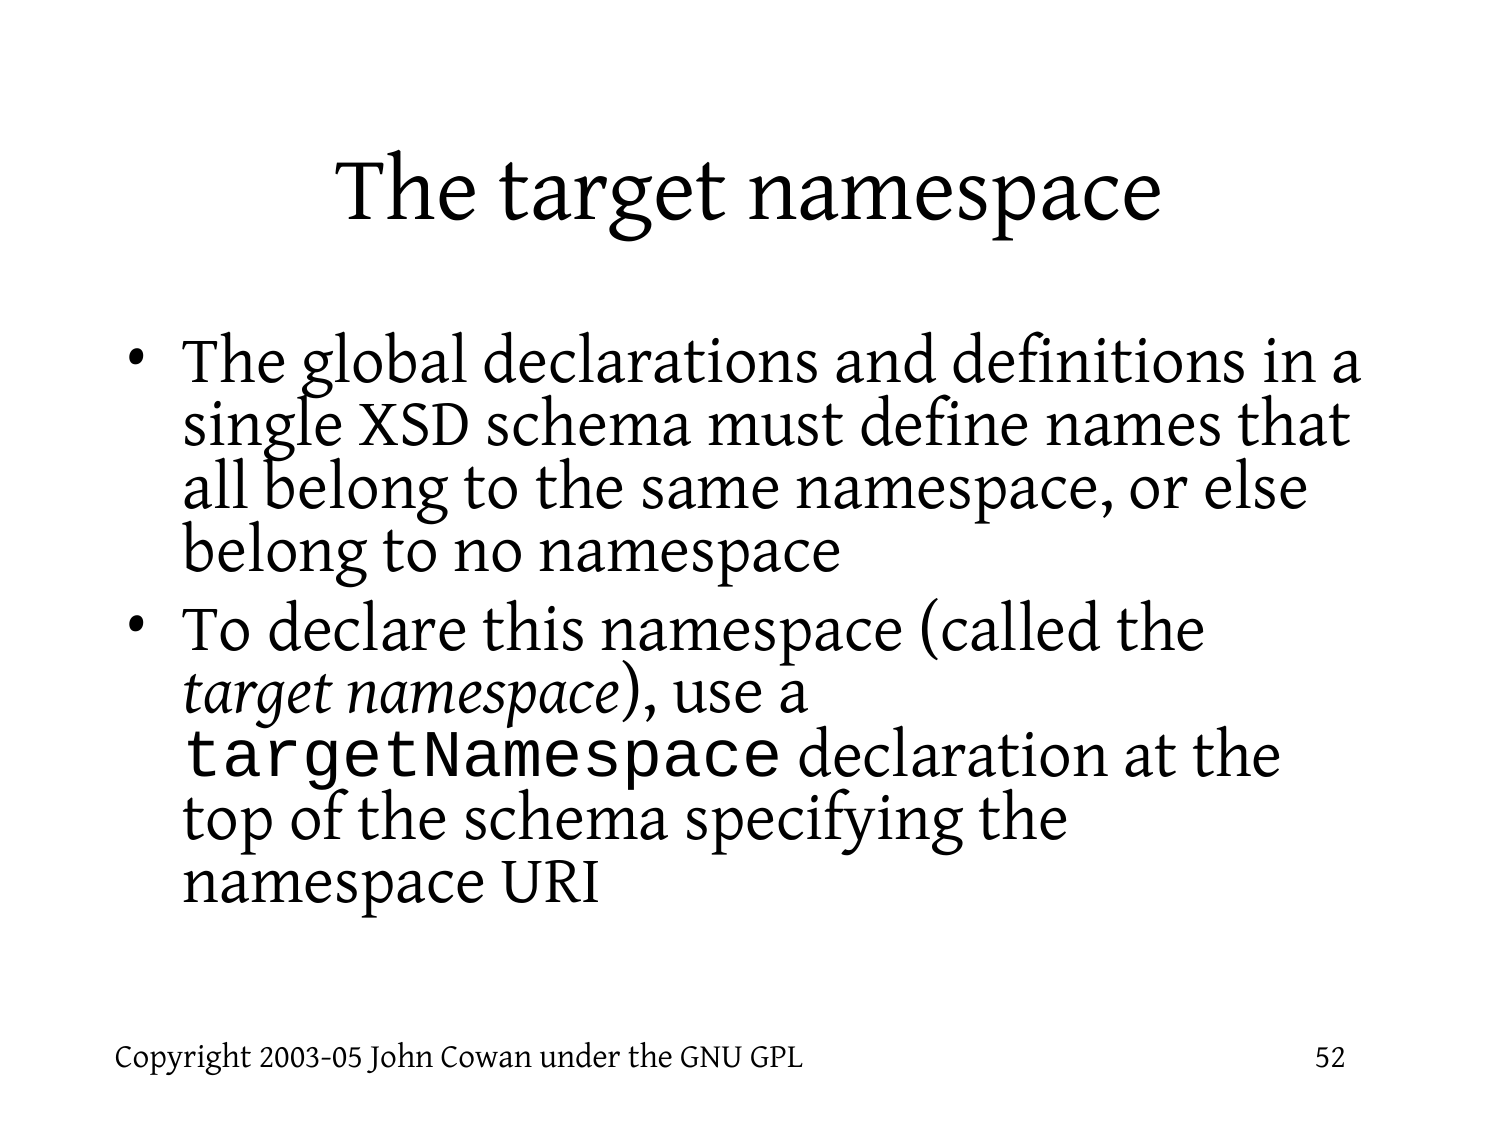

# The target namespace
The global declarations and definitions in a single XSD schema must define names that all belong to the same namespace, or else belong to no namespace
To declare this namespace (called the target namespace), use a targetNamespace declaration at the top of the schema specifying the namespace URI